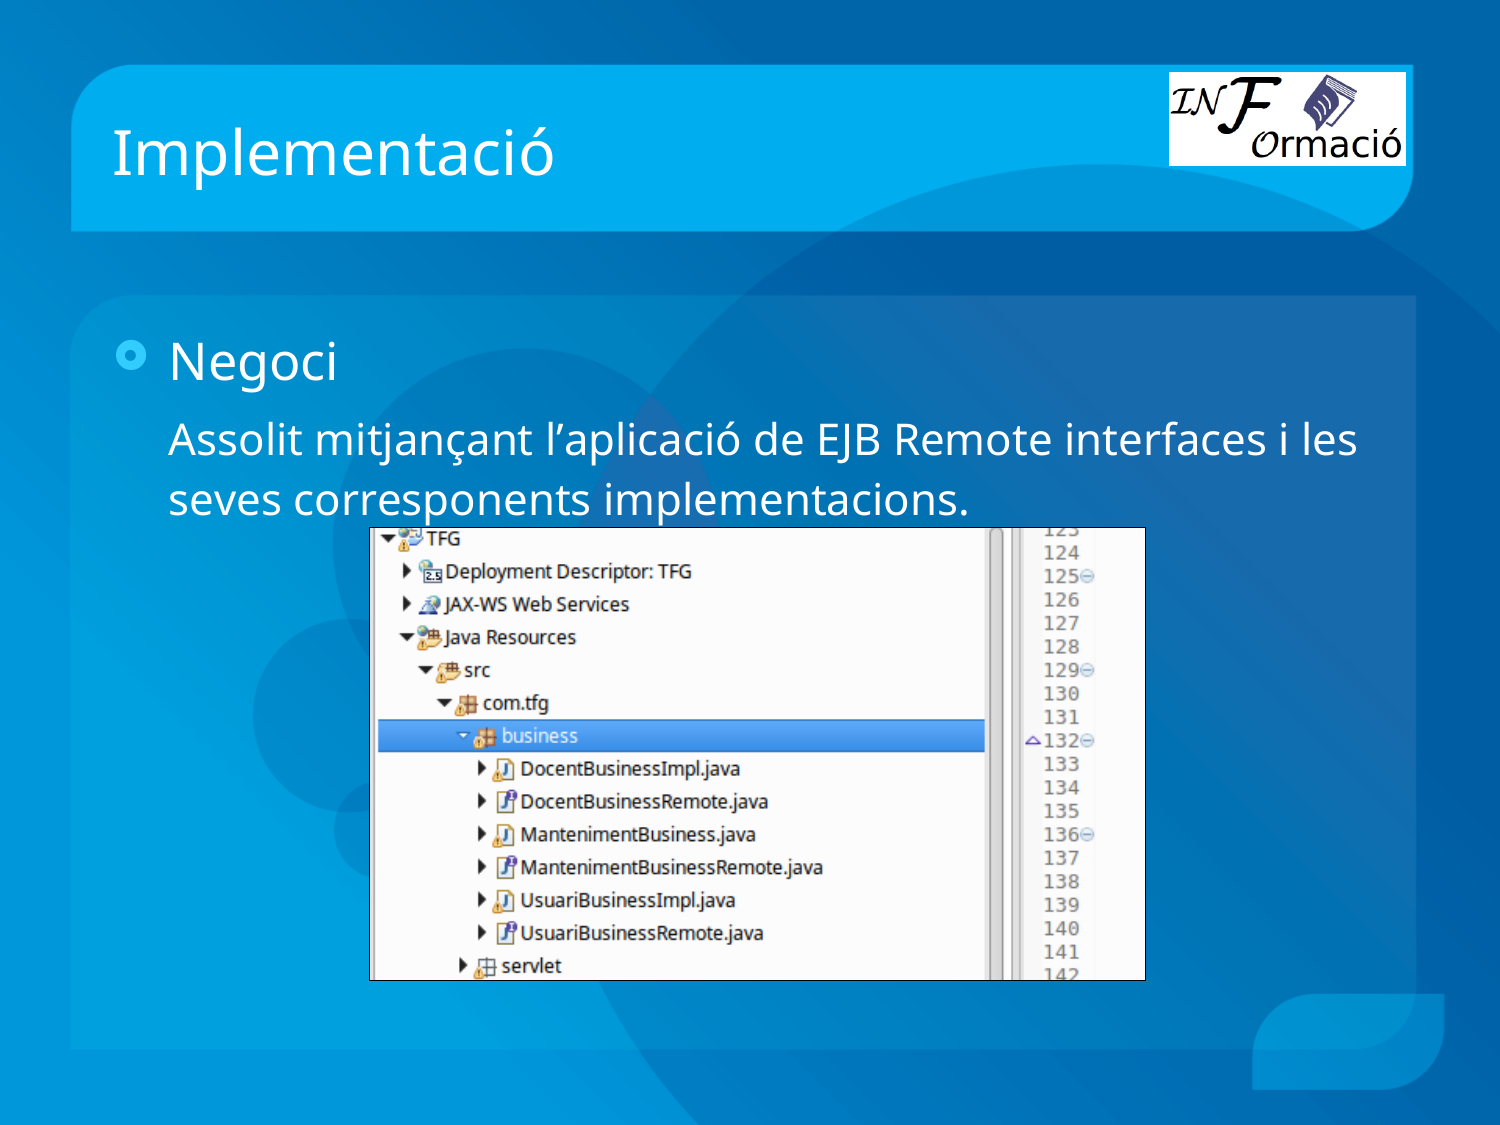

# Implementació
Negoci
Assolit mitjançant l’aplicació de EJB Remote interfaces i les seves corresponents implementacions.